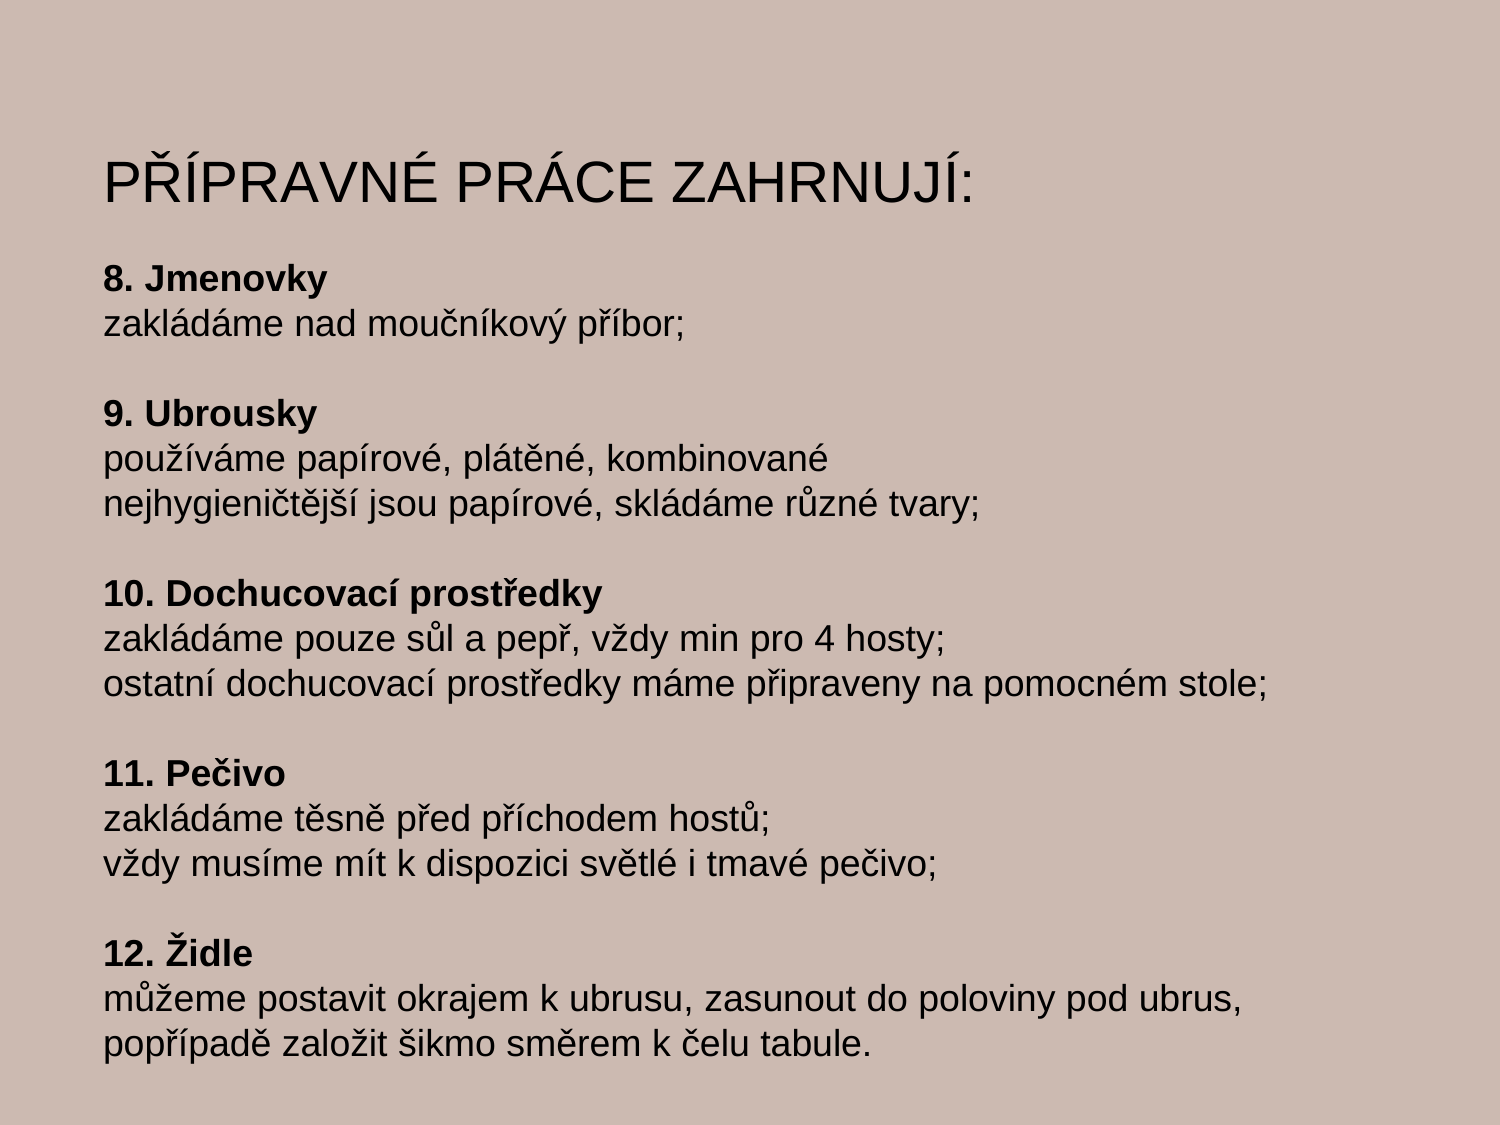

PŘÍPRAVNÉ PRÁCE ZAHRNUJÍ:
8. Jmenovky
zakládáme nad moučníkový příbor;
9. Ubrousky
používáme papírové, plátěné, kombinované
nejhygieničtější jsou papírové, skládáme různé tvary;
10. Dochucovací prostředky
zakládáme pouze sůl a pepř, vždy min pro 4 hosty;
ostatní dochucovací prostředky máme připraveny na pomocném stole;
11. Pečivo
zakládáme těsně před příchodem hostů;
vždy musíme mít k dispozici světlé i tmavé pečivo;
12. Židle
můžeme postavit okrajem k ubrusu, zasunout do poloviny pod ubrus, popřípadě založit šikmo směrem k čelu tabule.